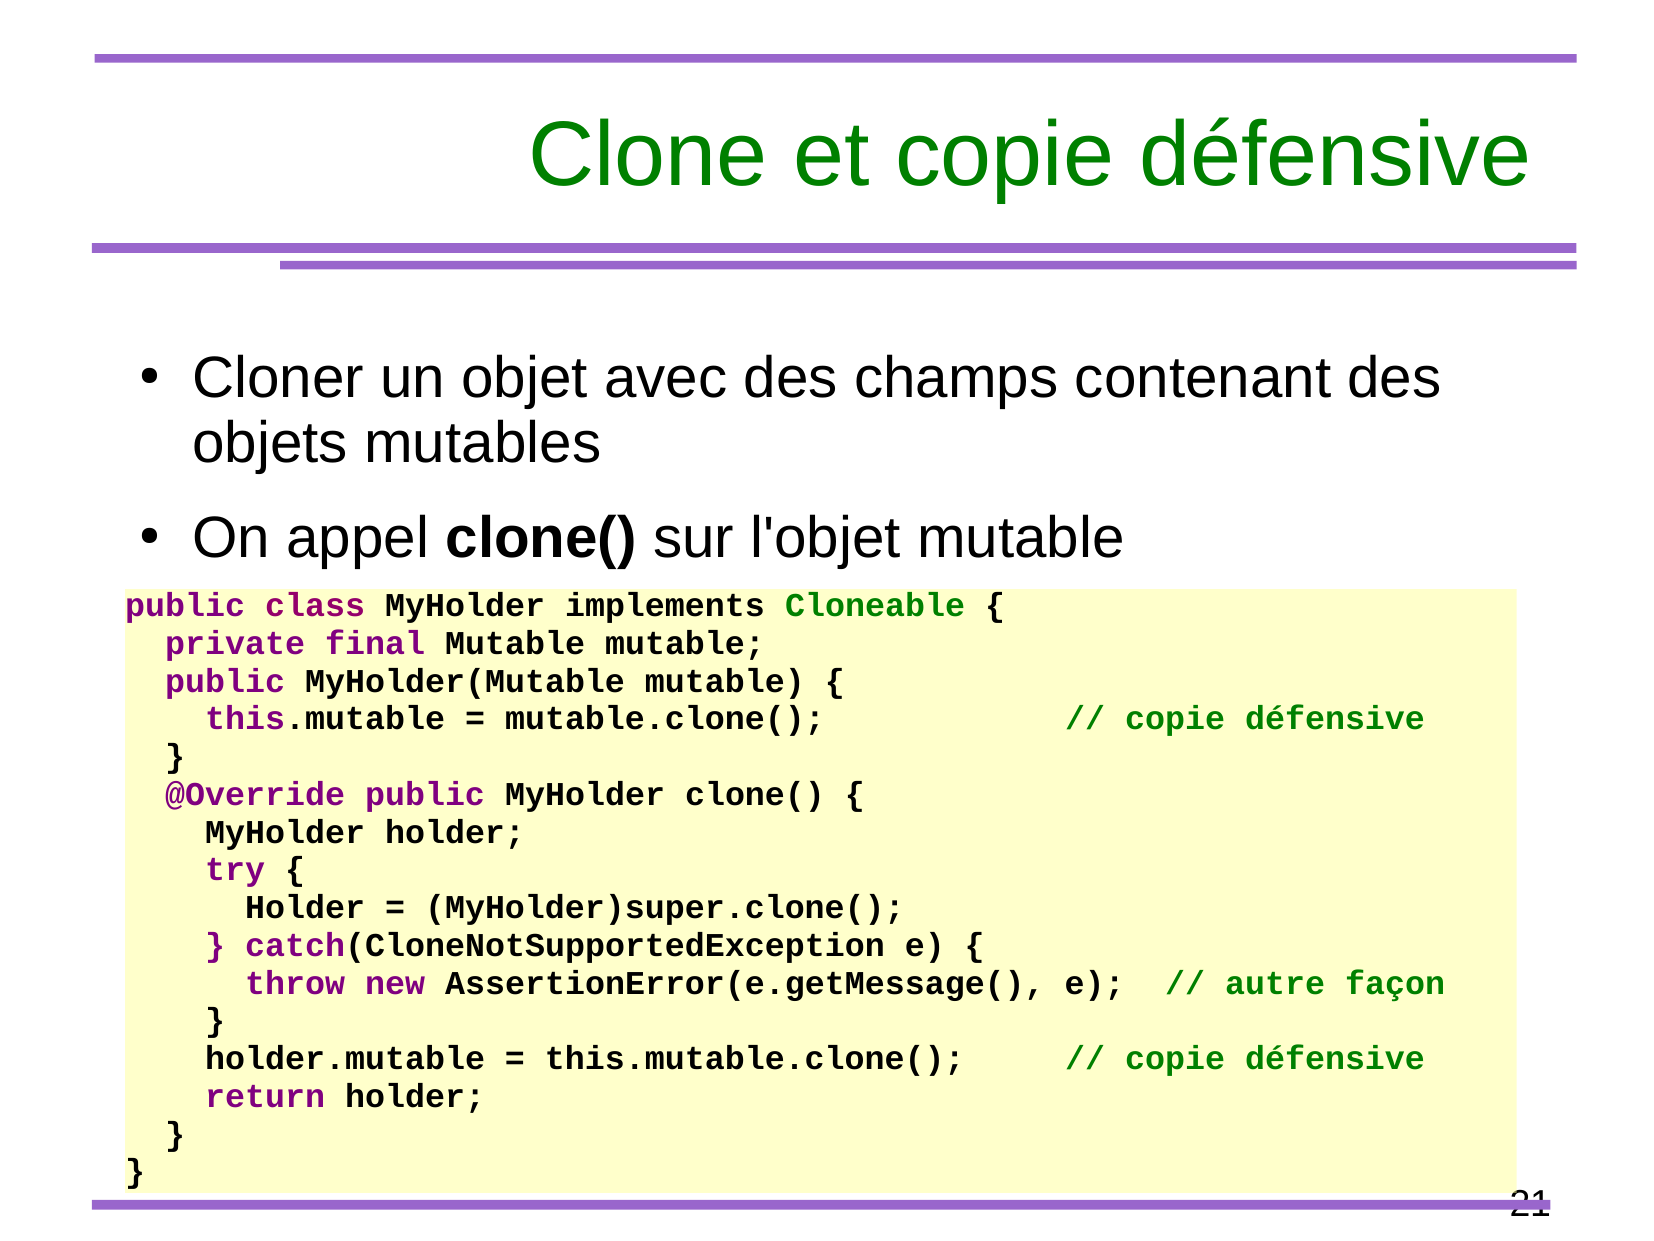

# Clone et copie défensive
Cloner un objet avec des champs contenant des objets mutables
On appel clone() sur l'objet mutable
public class MyHolder implements Cloneable {
 private final Mutable mutable;
 public MyHolder(Mutable mutable) {
 this.mutable = mutable.clone(); // copie défensive
 }
 @Override public MyHolder clone() {
 MyHolder holder;
 try {
 Holder = (MyHolder)super.clone();
 } catch(CloneNotSupportedException e) {
 throw new AssertionError(e.getMessage(), e); // autre façon
 }
 holder.mutable = this.mutable.clone(); // copie défensive
 return holder;
 }
}